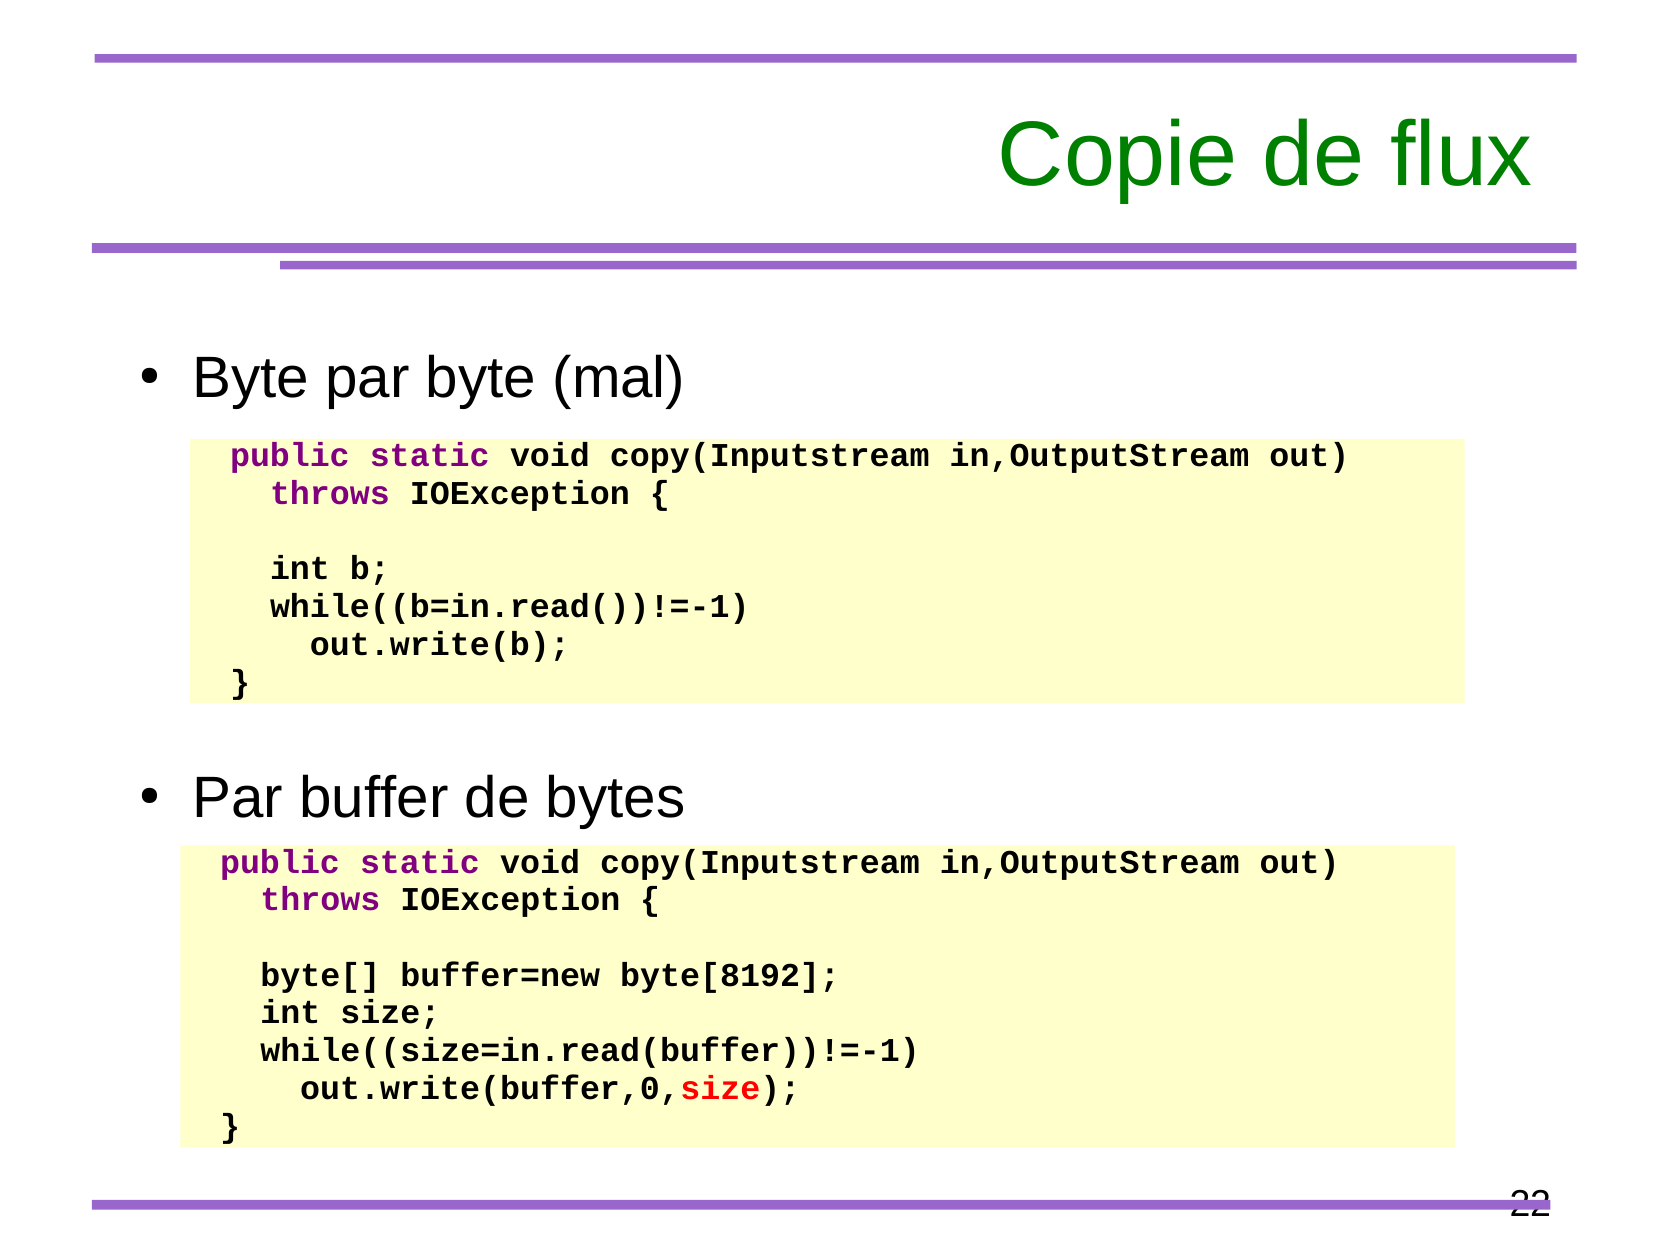

# Copie de flux
Byte par byte (mal)
Par buffer de bytes
 public static void copy(Inputstream in,OutputStream out)
 throws IOException {
 int b;
 while((b=in.read())!=-1)
 out.write(b);
 }
 public static void copy(Inputstream in,OutputStream out)
 throws IOException {
 byte[] buffer=new byte[8192];
 int size;
 while((size=in.read(buffer))!=-1)
 out.write(buffer,0,size);
 }